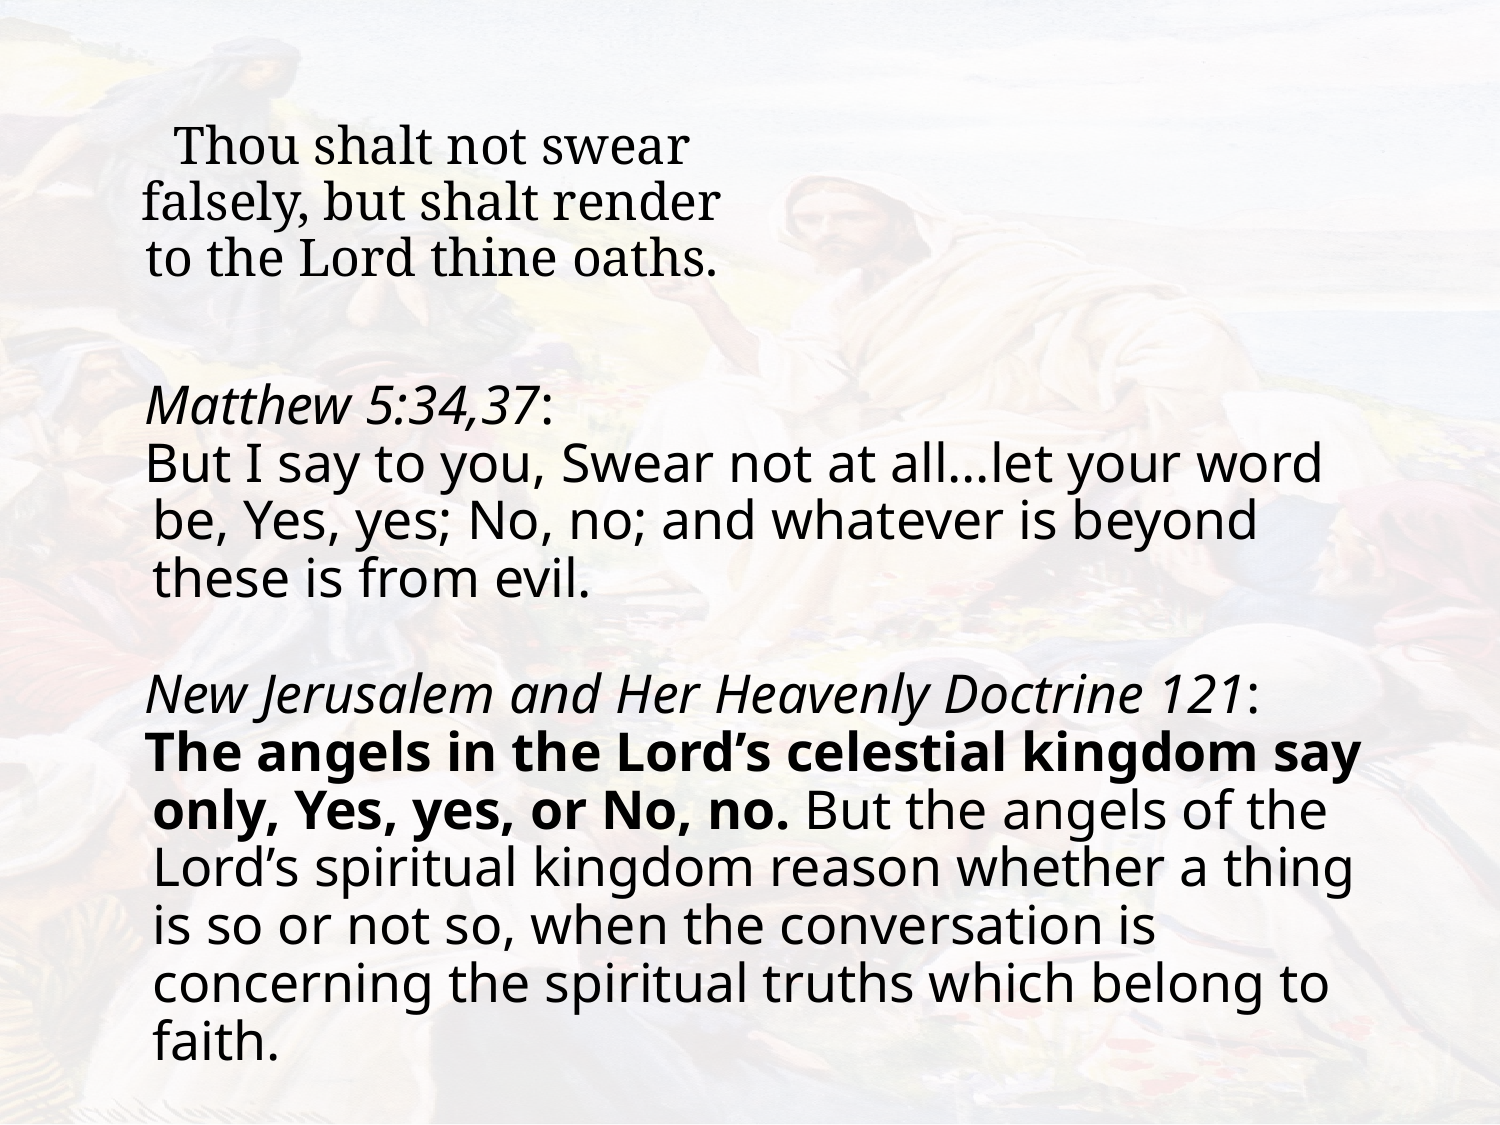

# Thou shalt not swear falsely, but shalt render to the Lord thine oaths.
Matthew 5:34,37:
But I say to you, Swear not at all…let your word be, Yes, yes; No, no; and whatever is beyond these is from evil.
New Jerusalem and Her Heavenly Doctrine 121:
The angels in the Lord’s celestial kingdom say only, Yes, yes, or No, no. But the angels of the Lord’s spiritual kingdom reason whether a thing is so or not so, when the conversation is concerning the spiritual truths which belong to faith.